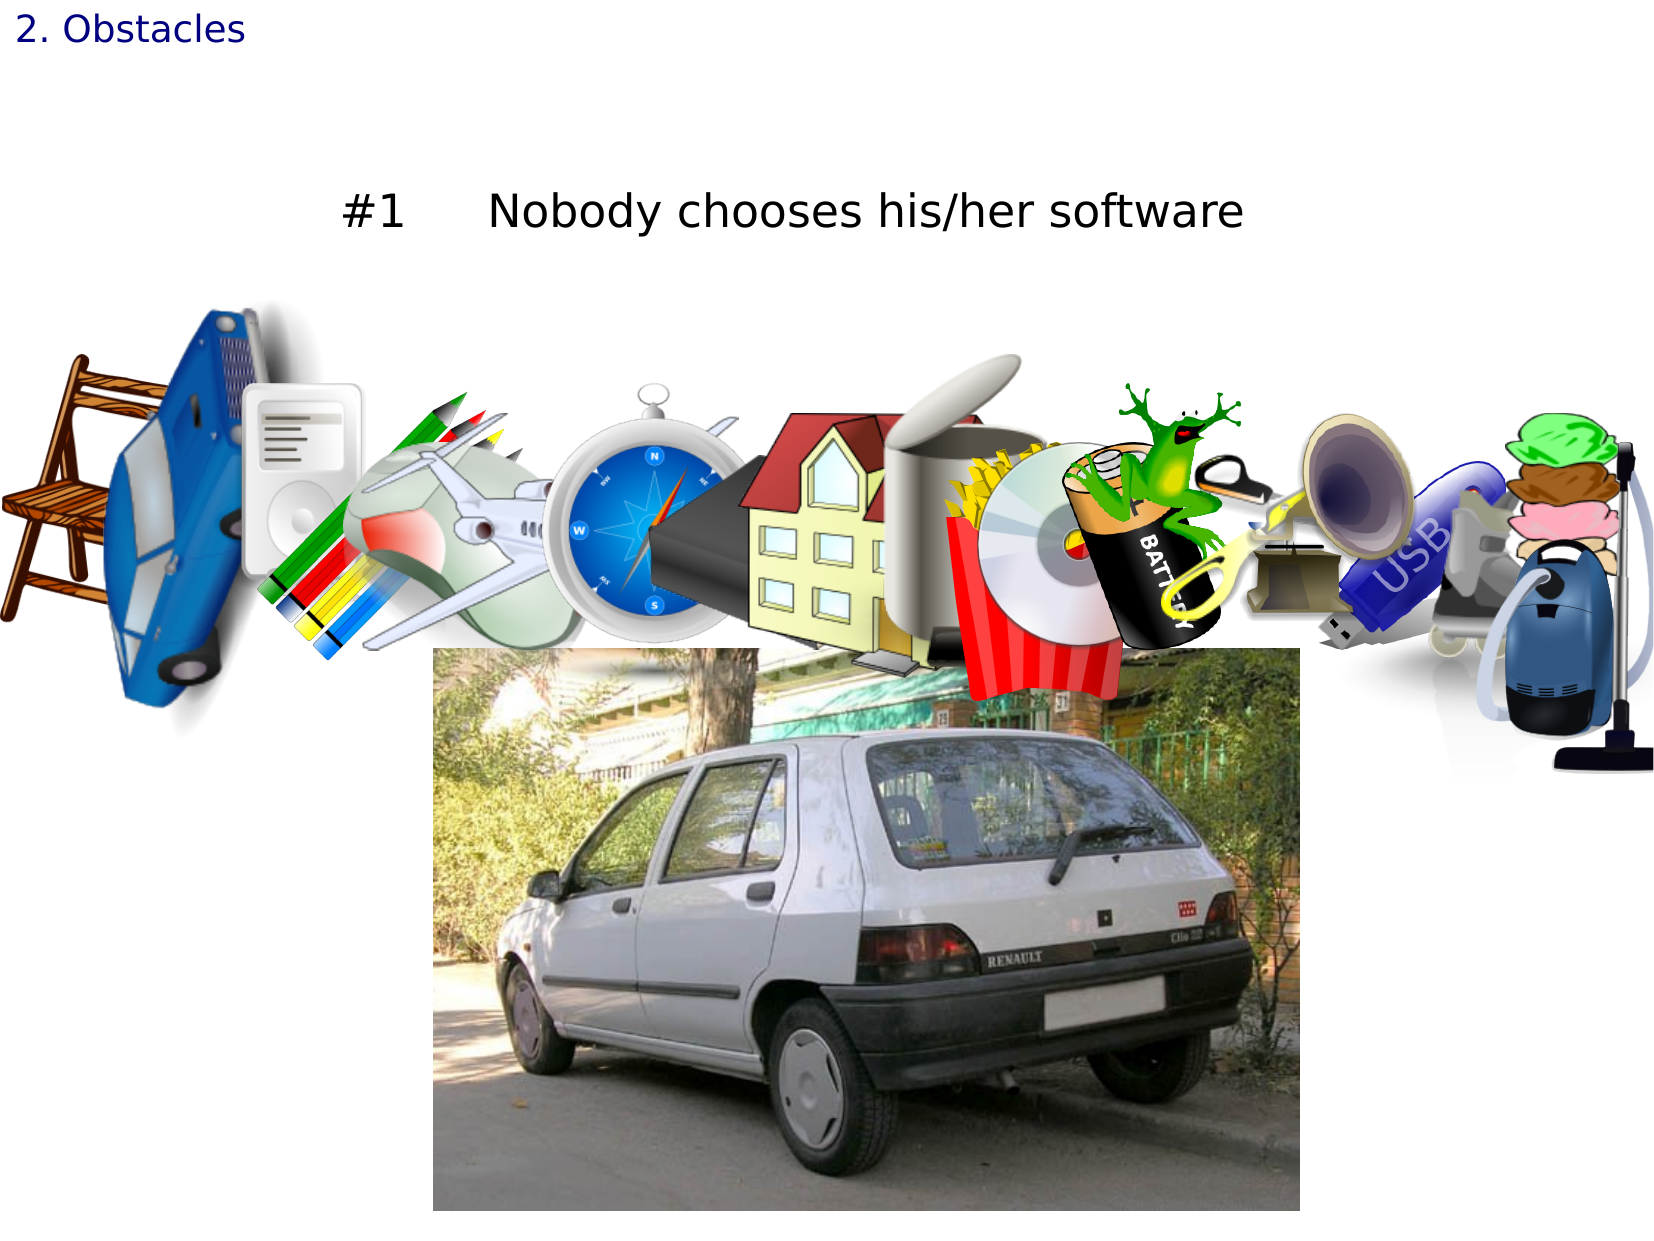

2. Obstacles
#1		Nobody chooses his/her software